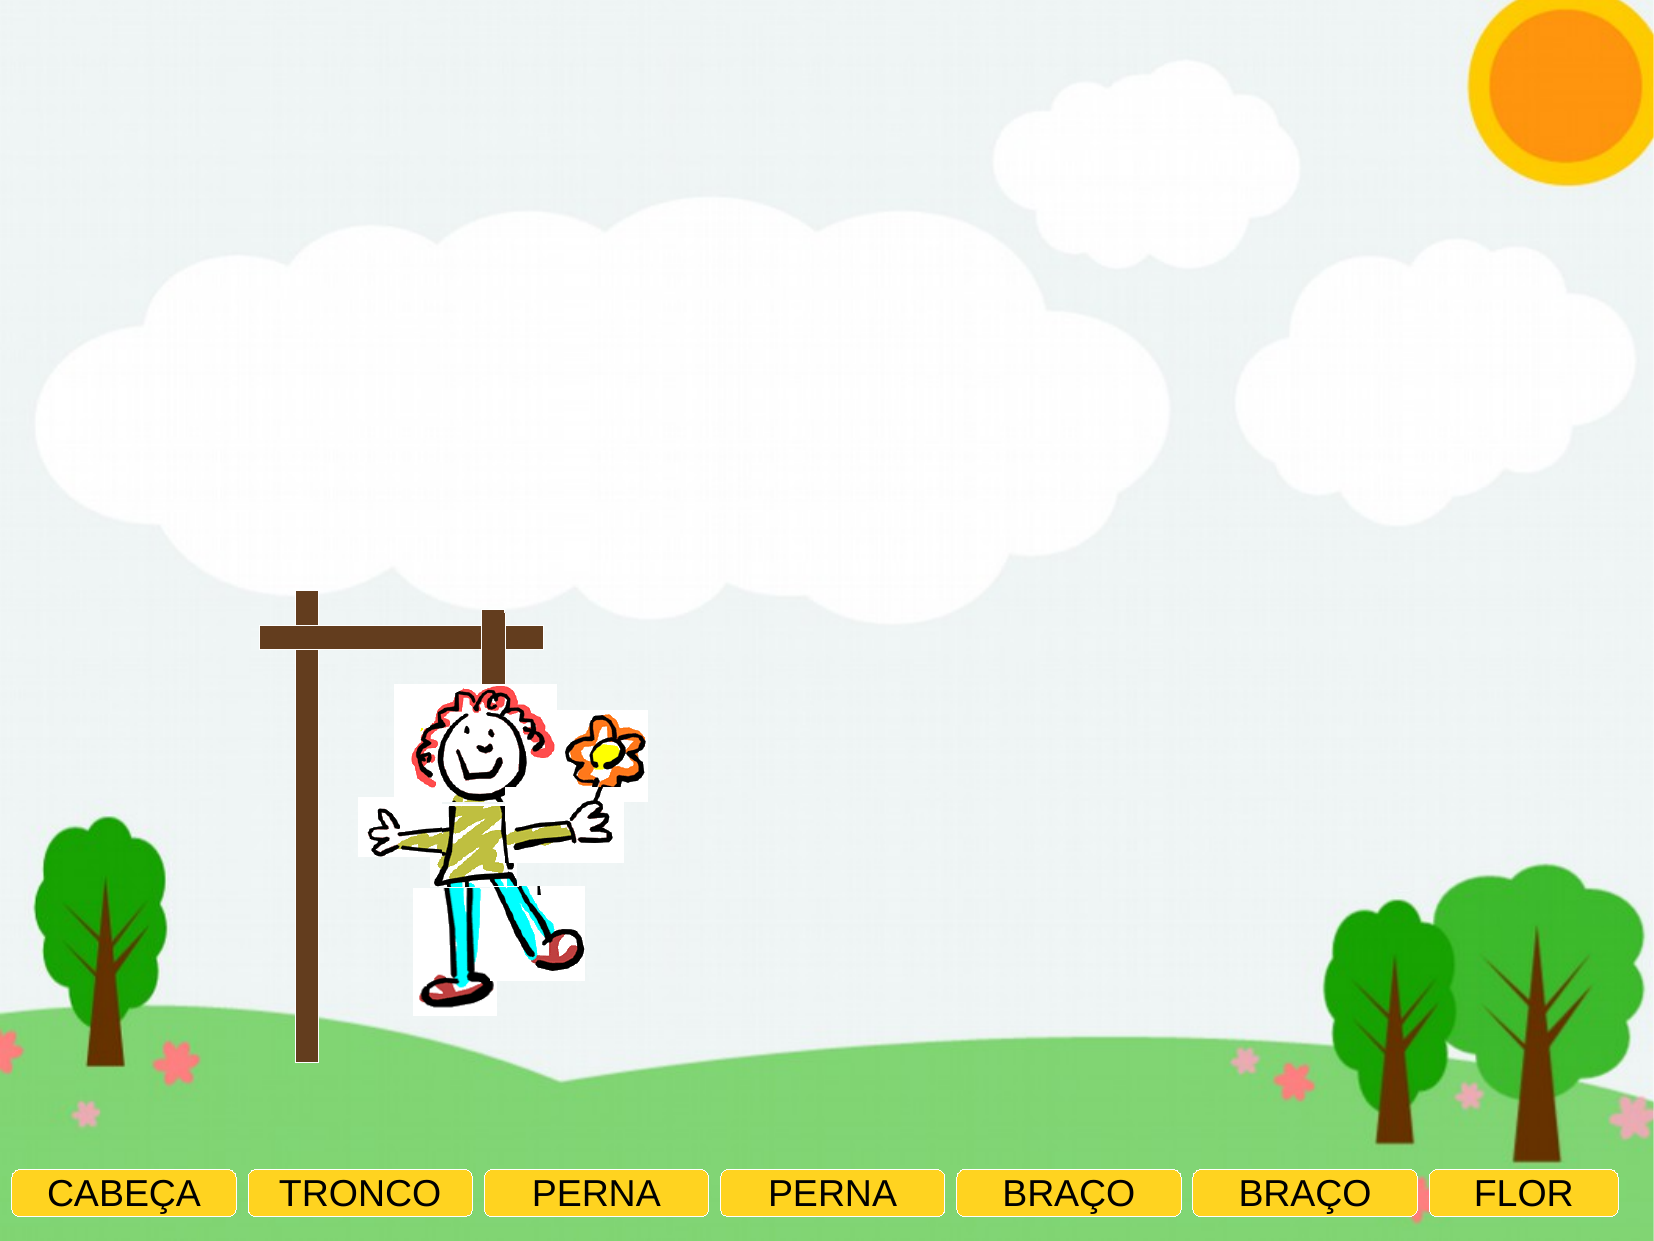

CABEÇA
TRONCO
PERNA
PERNA
BRAÇO
BRAÇO
FLOR